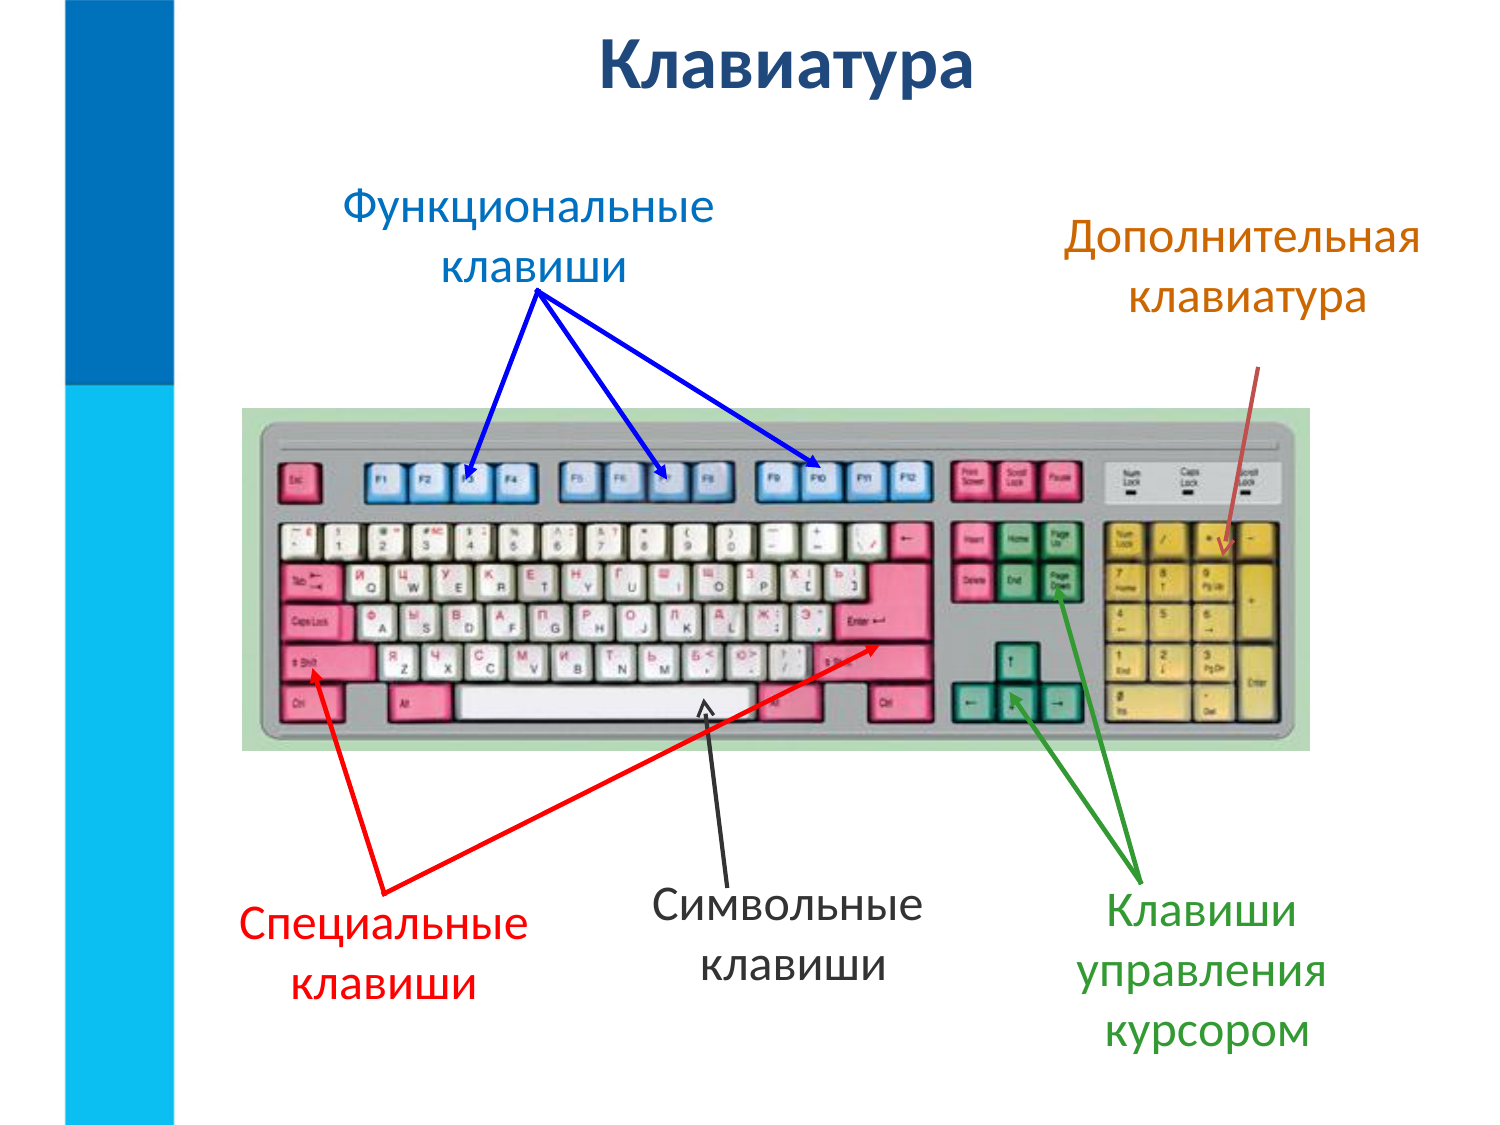

Клавиатура
Функциональные
 клавиши
Дополнительная
клавиатура
Символьные
 клавиши
Клавиши
управления
 курсором
Специальные
клавиши